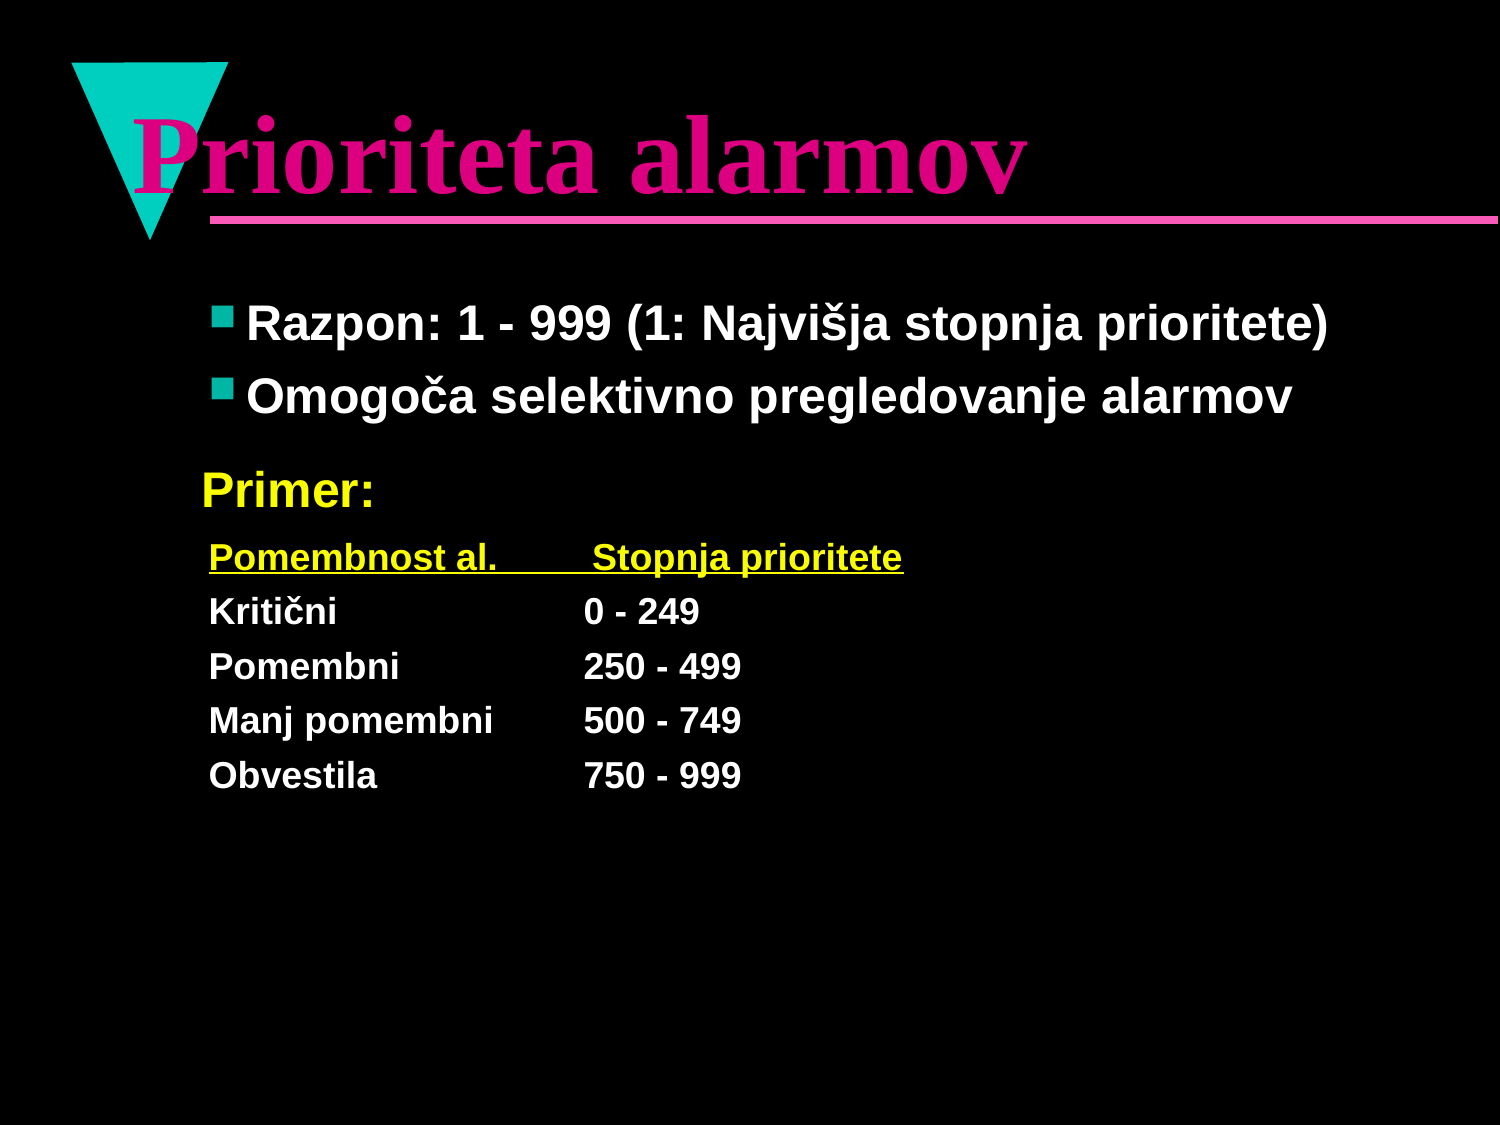

# Prioriteta alarmov
Razpon: 1 - 999 (1: Najvišja stopnja prioritete)
Omogoča selektivno pregledovanje alarmov
	 Primer:
Pomembnost al. Stopnja prioritete
Kritični 		0 - 249
Pomembni 		250 - 499
Manj pomembni	500 - 749
Obvestila 		750 - 999
RVP2
Alarmi in Dogodki
7